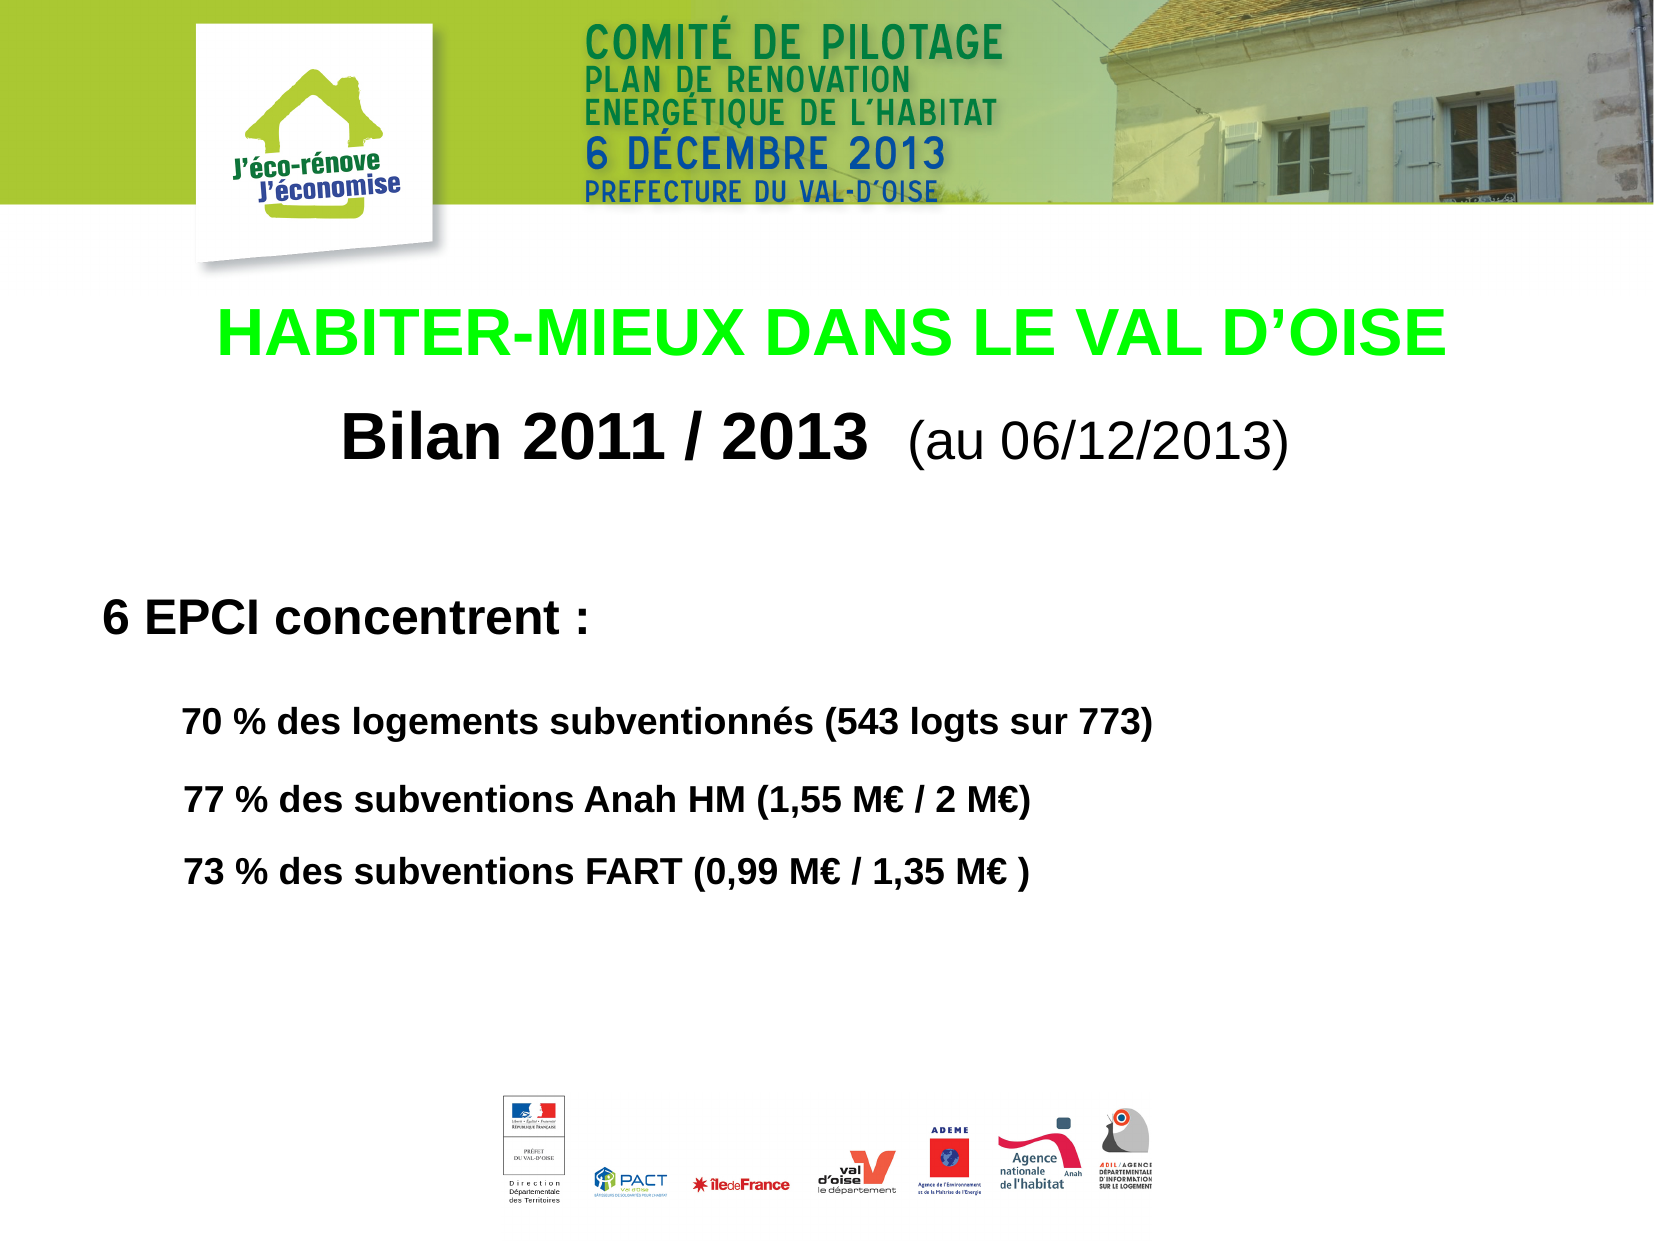

# HABITER-MIEUX DANS LE VAL D’OISE
Bilan 2011 / 2013 (au 06/12/2013)
 6 EPCI concentrent :
 70 % des logements subventionnés (543 logts sur 773)
 77 % des subventions Anah HM (1,55 M€ / 2 M€)
 73 % des subventions FART (0,99 M€ / 1,35 M€ )